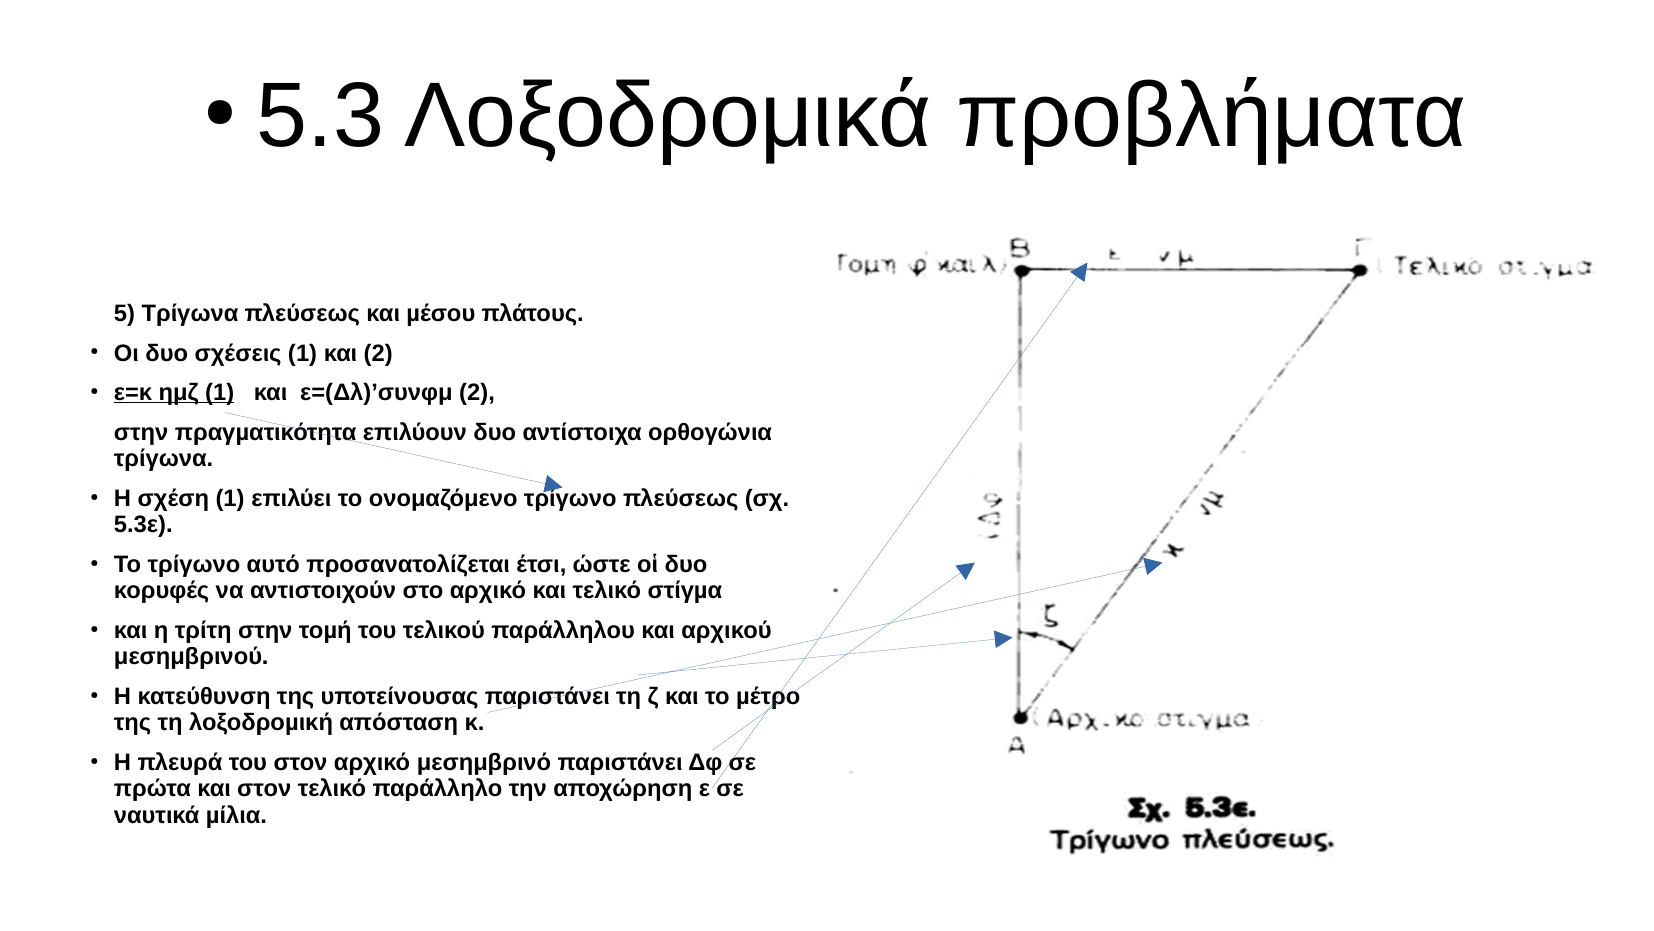

# 5.3 Λοξοδρομικά προβλήματα
5) Τρίγωνα πλεύσεως και µέσου πλάτους.
Οι δυο σχέσεις (1) και (2)
ε=κ ημζ (1) και ε=(Δλ)’συνφμ (2),
στην πραγµατικότητα επιλύουν δυο αντίστοιχα ορθογώνια τρίγωνα.
Η σχέση (1) επιλύει το ονομαζόμενο τρίγωνο πλεύσεως (σχ. 5.3ε).
Το τρίγωνο αυτό προσανατολίζεται έτσι, ώστε οἱ δυο κορυφές να αντιστοιχούν στο αρχικό και τελικό στίγµα
και η τρίτη στην τοµή του τελικού παράλληλου και αρχικού μεσημβρινού.
Η κατεύθυνση της υποτείνουσας παριστάνει τη ζ και το µέτρο της τη λοξοδροµική απόσταση κ.
Η πλευρά του στον αρχικό μεσημβρινό παριστάνει Δφ σε πρώτα και στον τελικό παράλληλο την αποχώρηση ε σε ναυτικά µίλια.